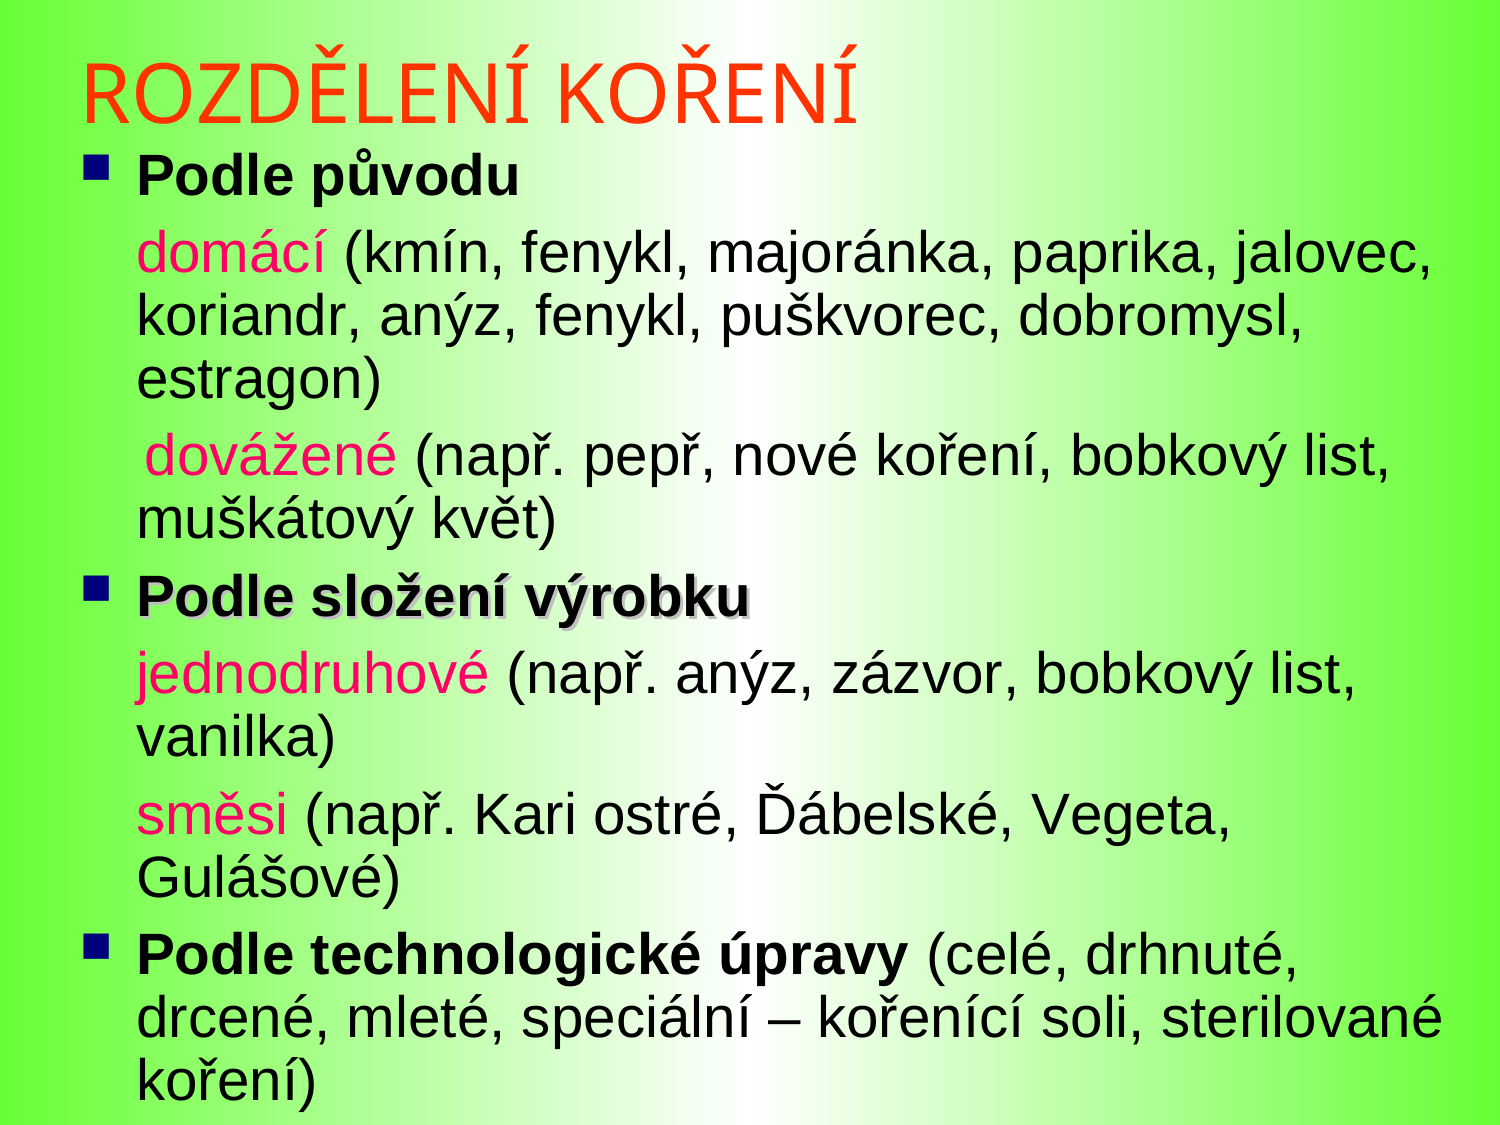

# ROZDĚLENÍ KOŘENÍ
Podle původu
	domácí (kmín, fenykl, majoránka, paprika, jalovec, koriandr, anýz, fenykl, puškvorec, dobromysl, estragon)
 dovážené (např. pepř, nové koření, bobkový list, muškátový květ)
Podle složení výrobku
	jednodruhové (např. anýz, zázvor, bobkový list, vanilka)
	směsi (např. Kari ostré, Ďábelské, Vegeta, Gulášové)
Podle technologické úpravy (celé, drhnuté, drcené, mleté, speciální – kořenící soli, sterilované koření)